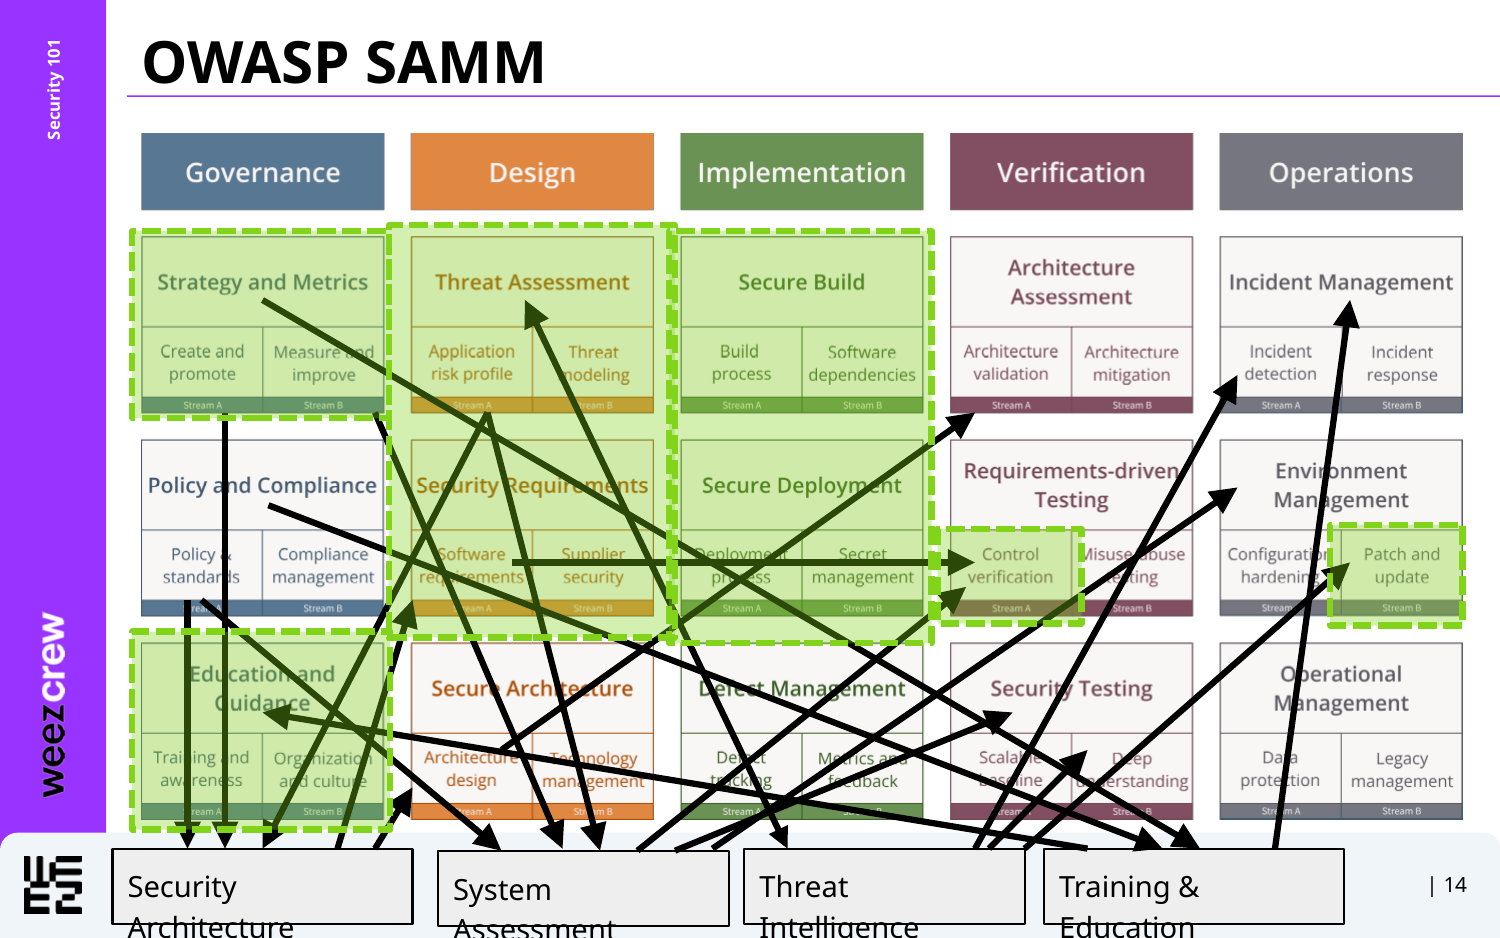

# OWASP SAMM
Security 101
Security Architecture
Threat Intelligence
Training & Education
System Assessment